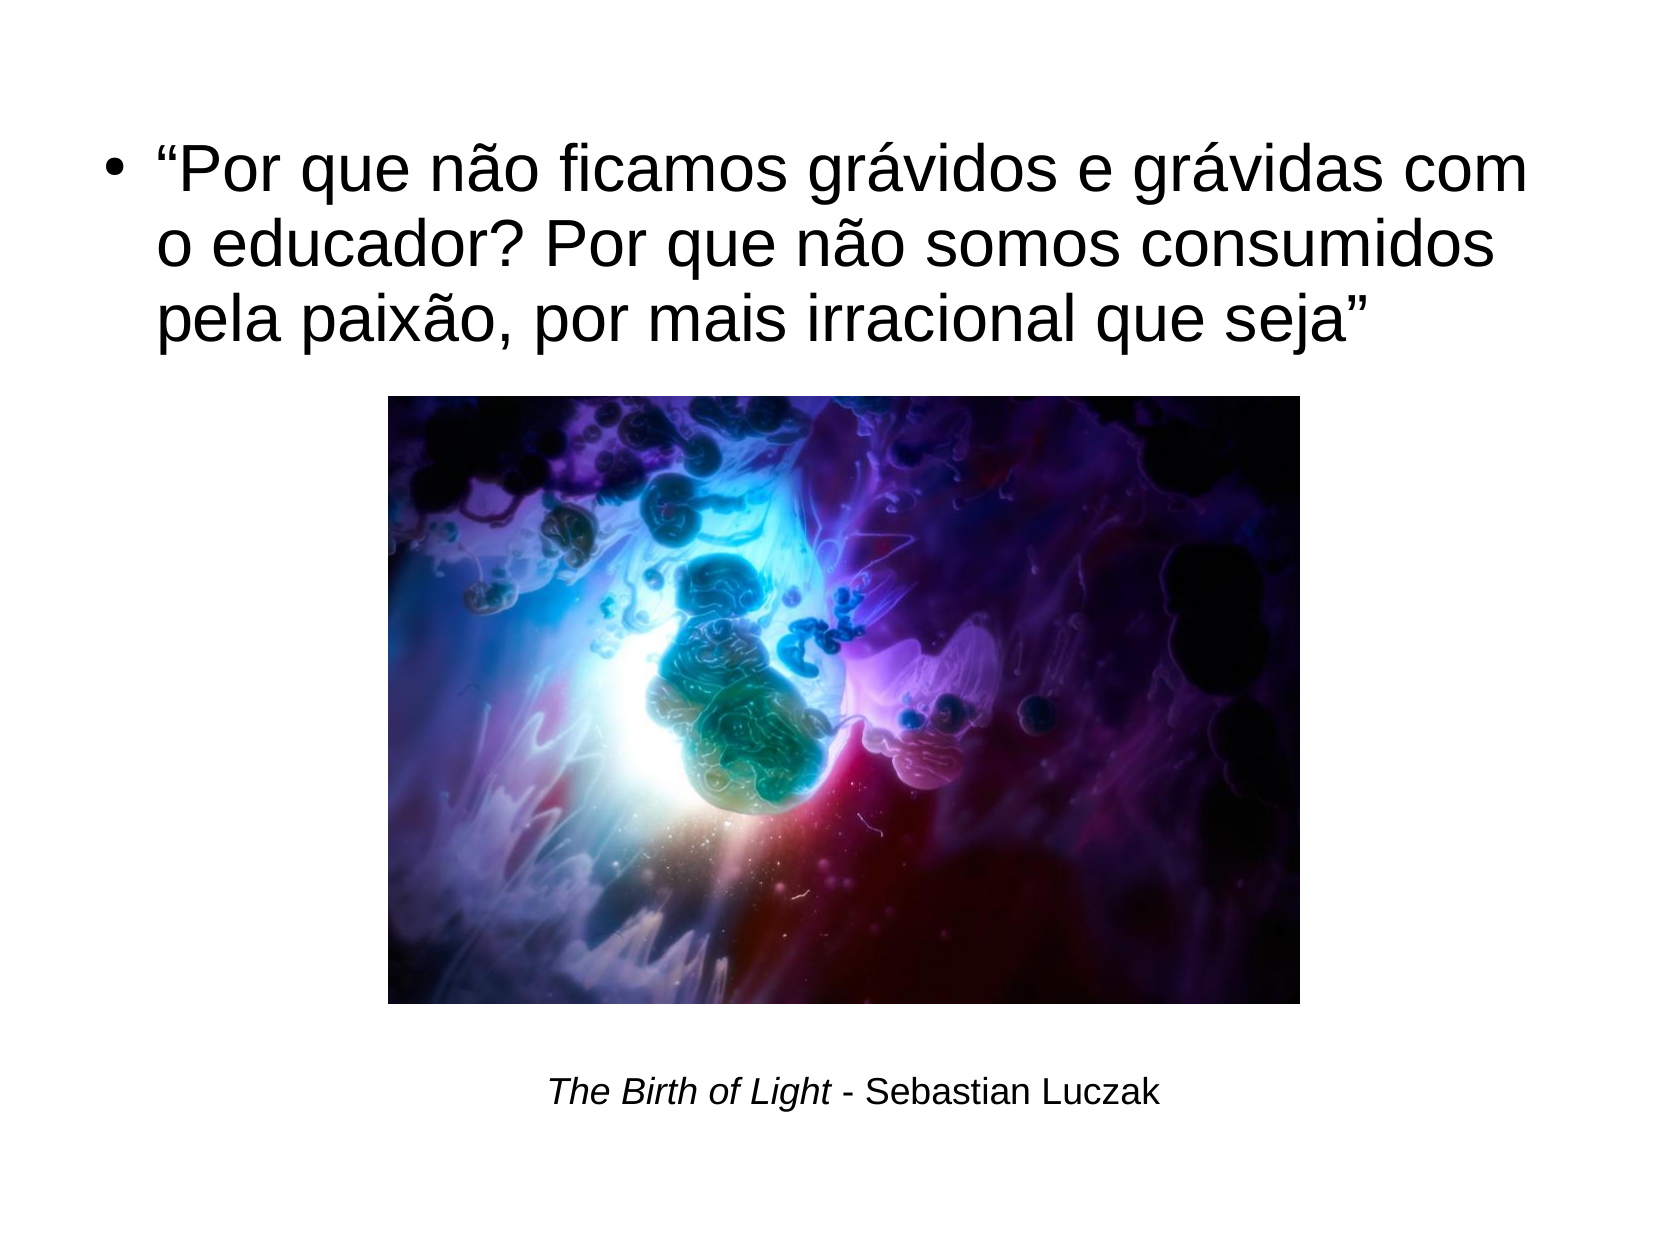

# “Por que não ficamos grávidos e grávidas com o educador? Por que não somos consumidos pela paixão, por mais irracional que seja”
The Birth of Light - Sebastian Luczak